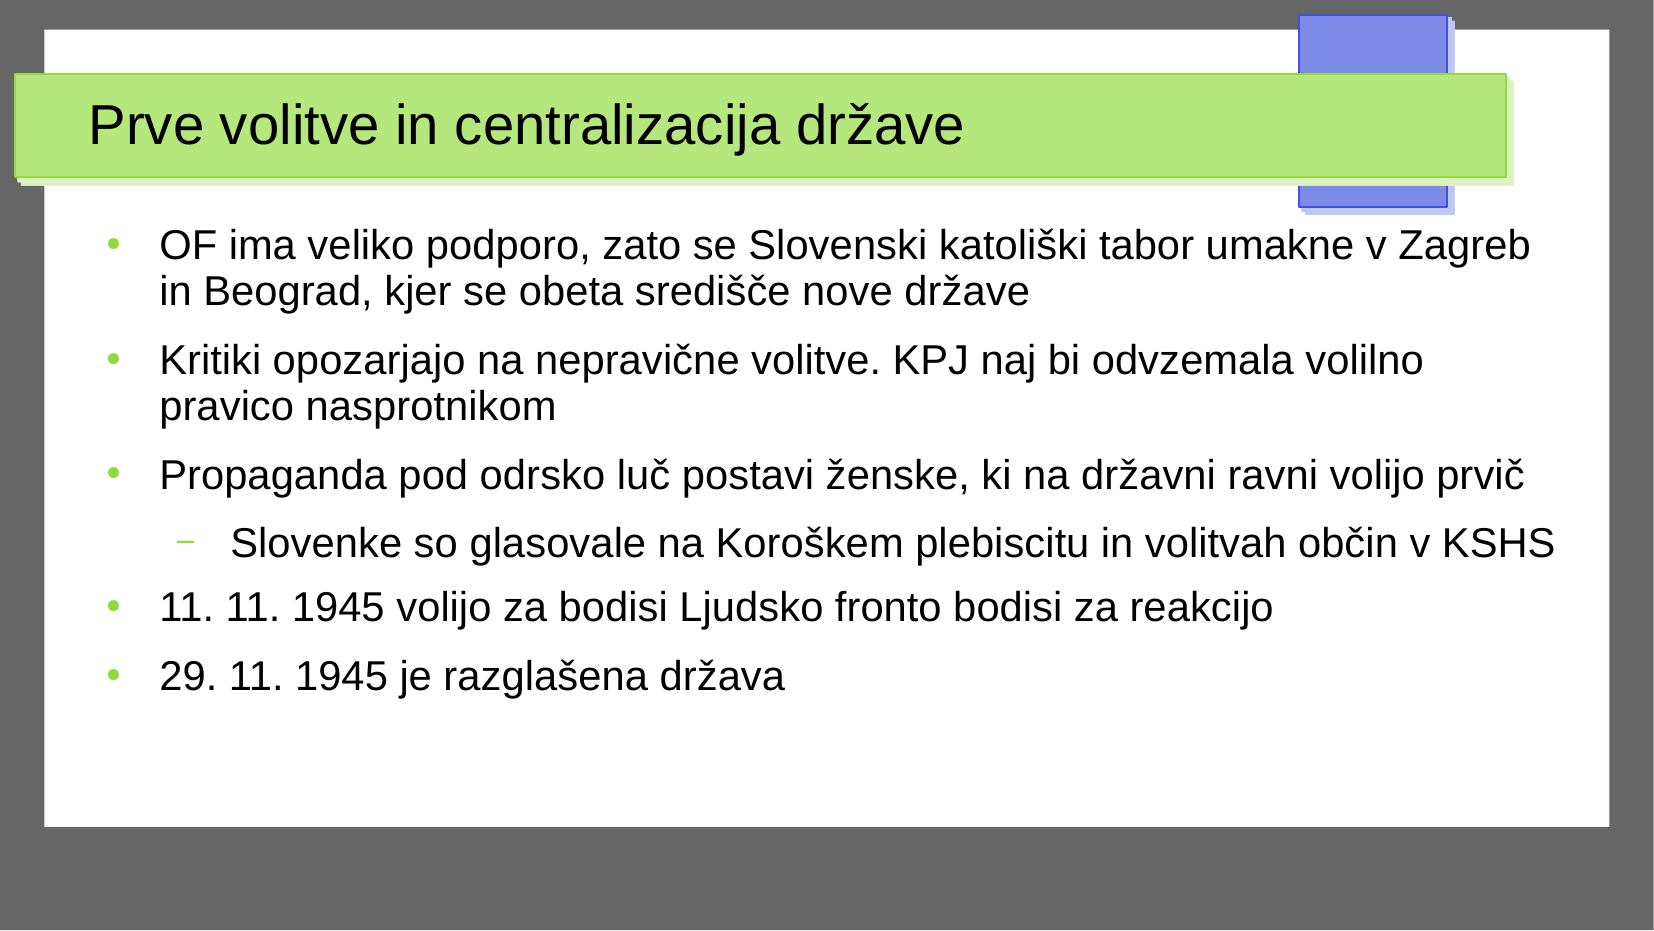

# Prve volitve in centralizacija države
OF ima veliko podporo, zato se Slovenski katoliški tabor umakne v Zagreb in Beograd, kjer se obeta središče nove države
Kritiki opozarjajo na nepravične volitve. KPJ naj bi odvzemala volilno pravico nasprotnikom
Propaganda pod odrsko luč postavi ženske, ki na državni ravni volijo prvič
Slovenke so glasovale na Koroškem plebiscitu in volitvah občin v KSHS
11. 11. 1945 volijo za bodisi Ljudsko fronto bodisi za reakcijo
29. 11. 1945 je razglašena država